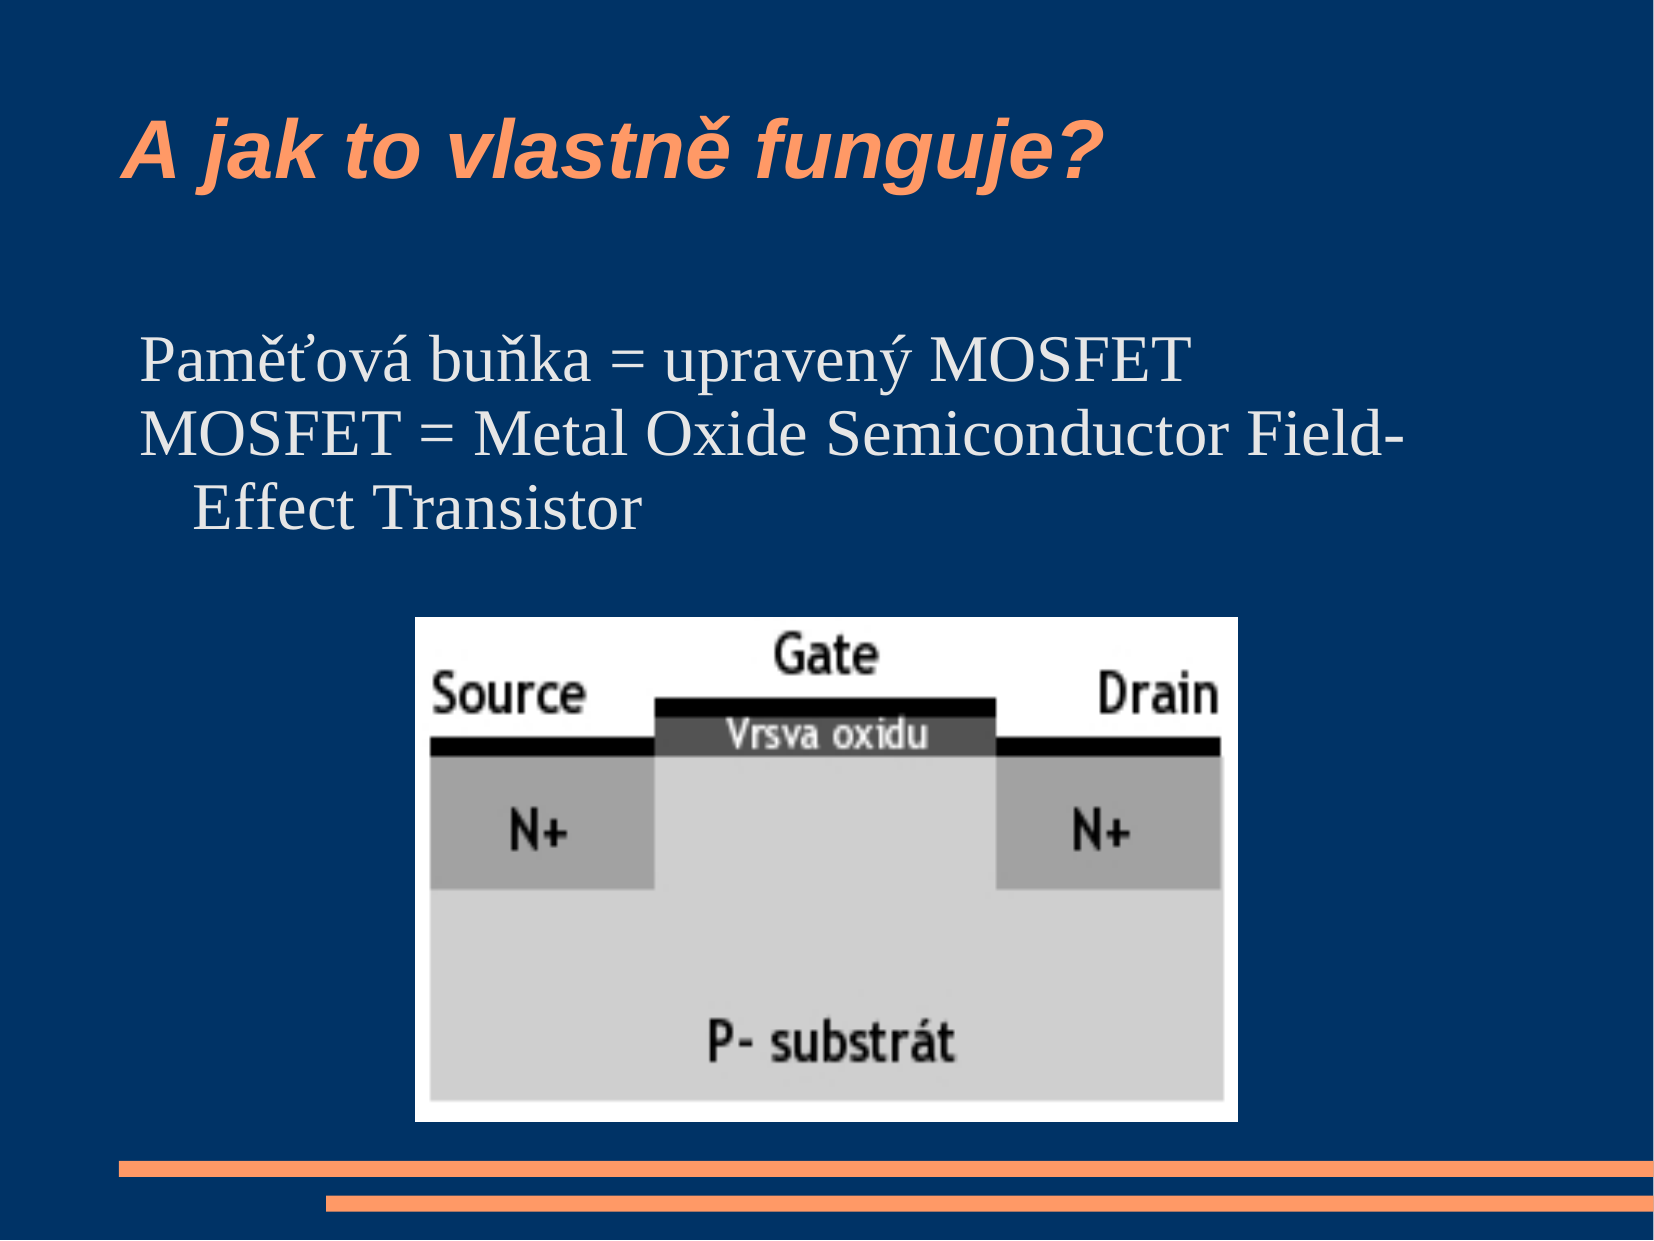

# A jak to vlastně funguje?
Paměťová buňka = upravený MOSFET
MOSFET = Metal Oxide Semiconductor Field-Effect Transistor